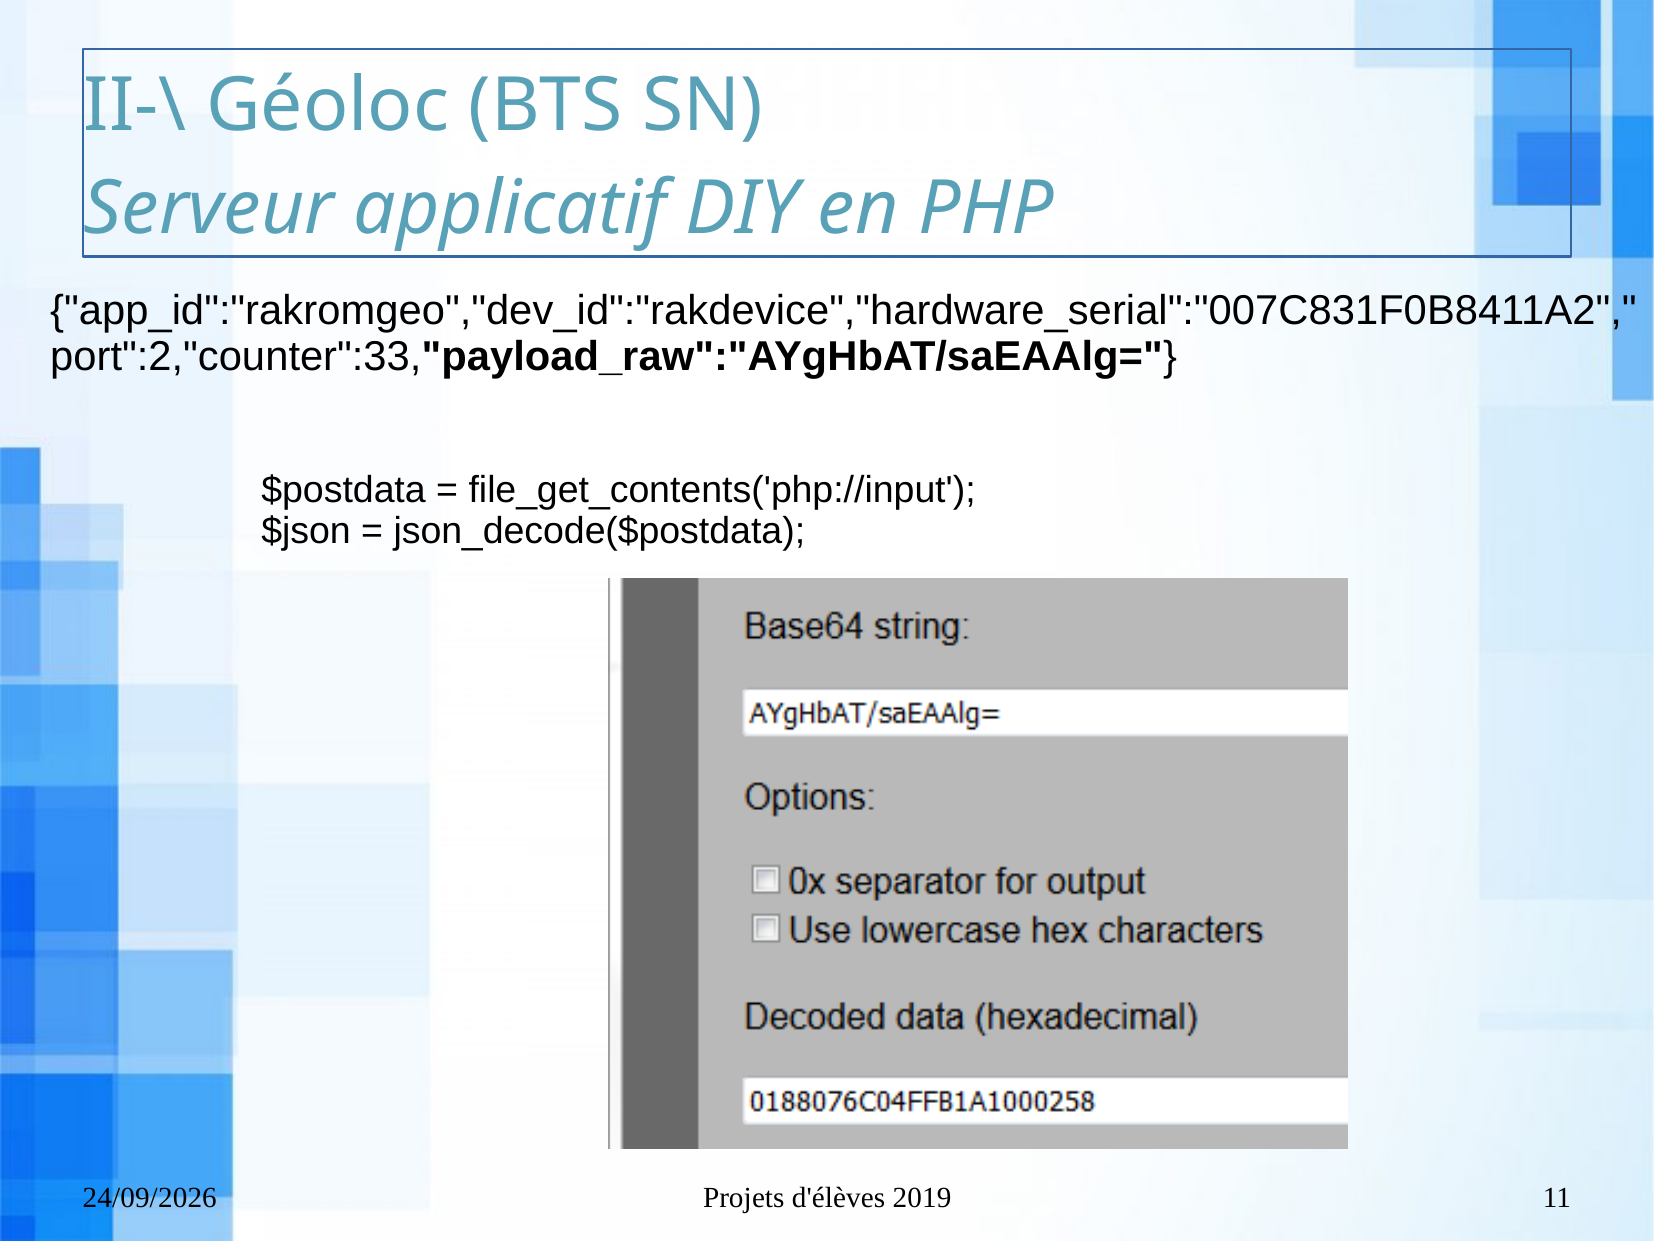

# II-\ Géoloc (BTS SN) Serveur applicatif DIY en PHP
{"app_id":"rakromgeo","dev_id":"rakdevice","hardware_serial":"007C831F0B8411A2","port":2,"counter":33,"payload_raw":"AYgHbAT/saEAAlg="}
 $postdata = file_get_contents('php://input');
 $json = json_decode($postdata);
Projets d'élèves 2019
11